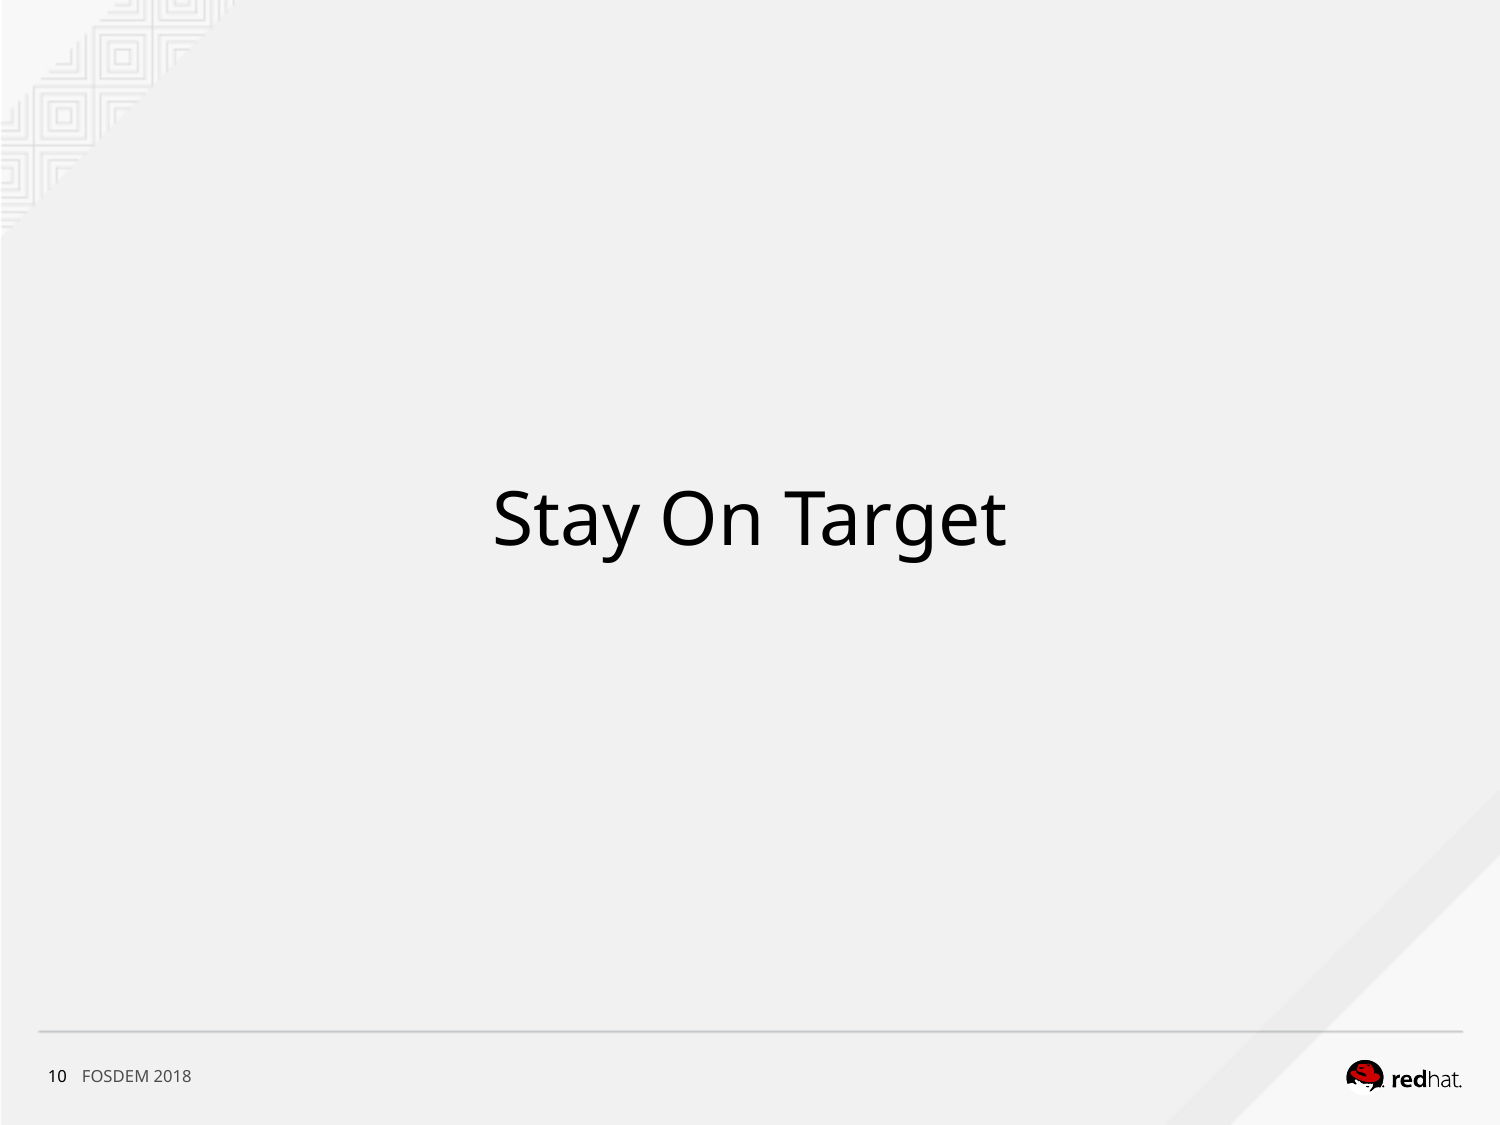

# Stay On Target
10
FOSDEM 2018